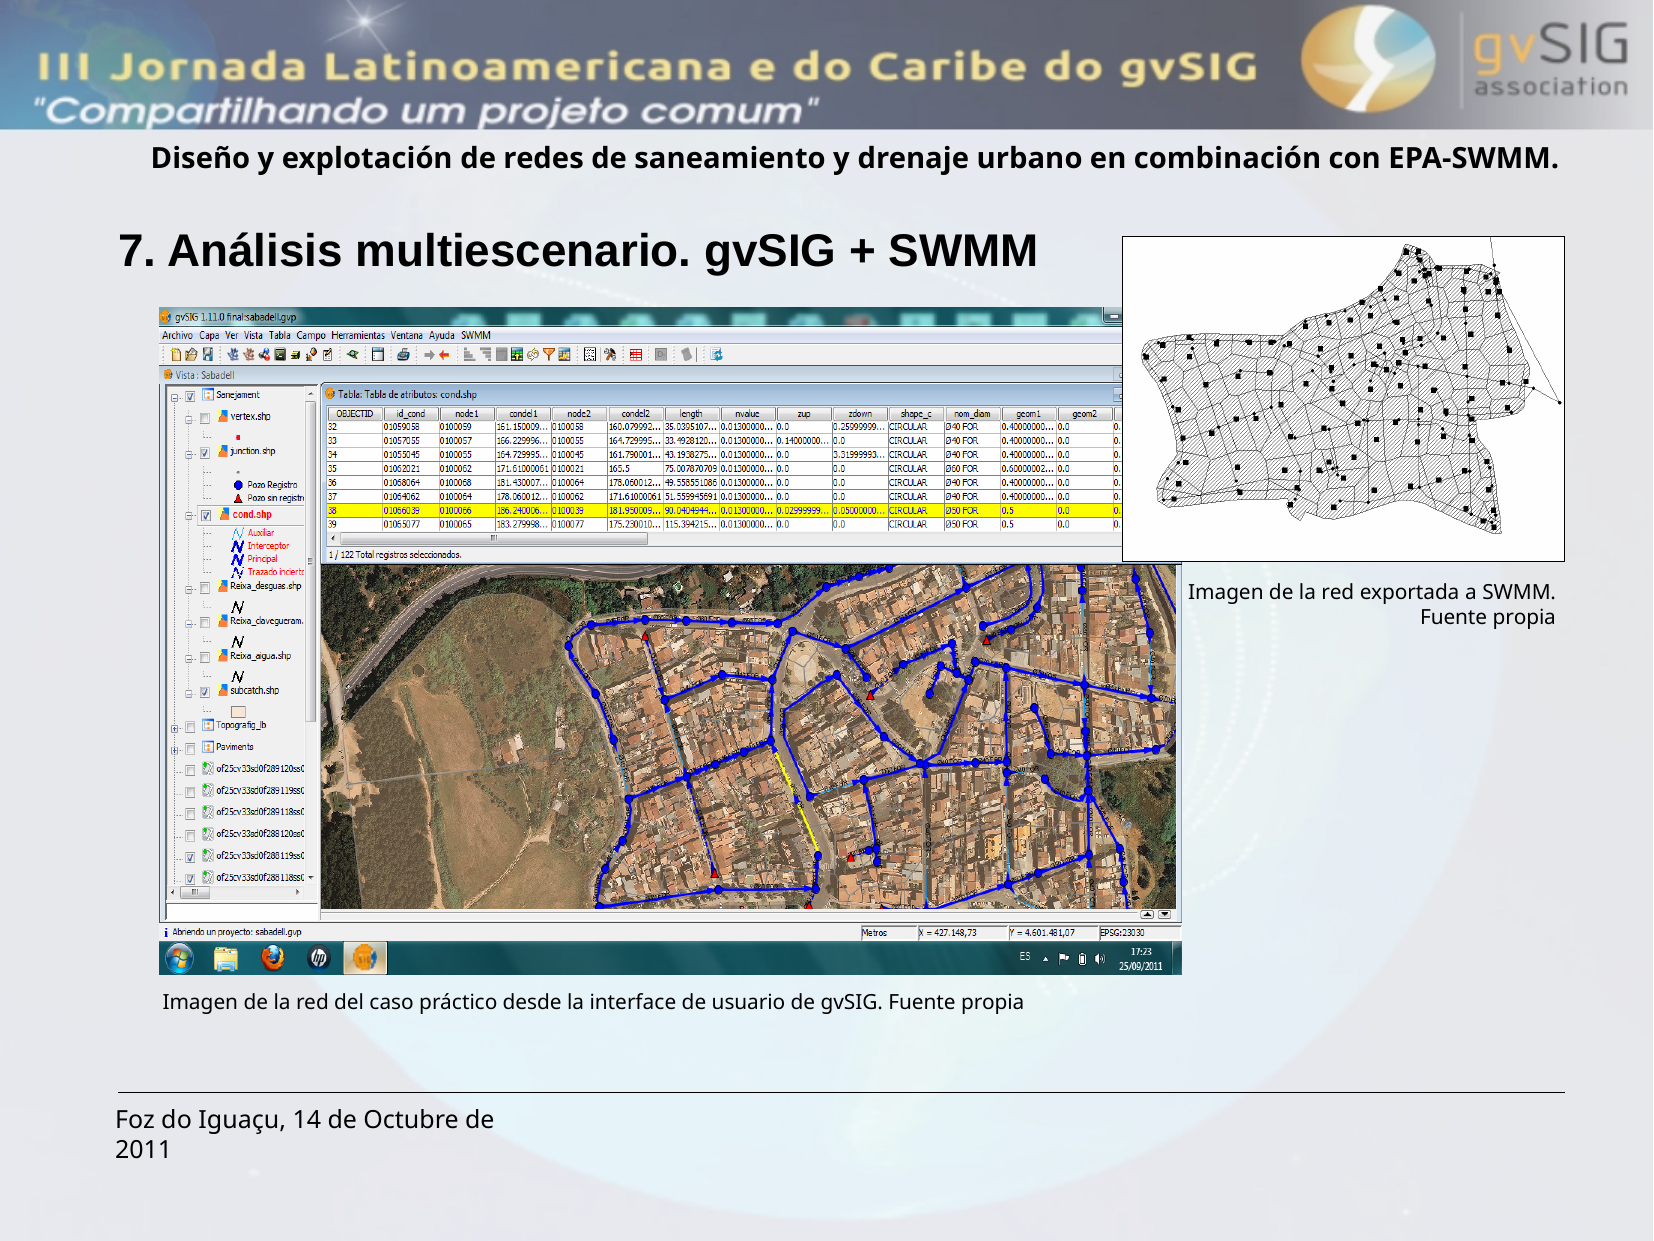

# Diseño y explotación de redes de saneamiento y drenaje urbano en combinación con EPA-SWMM.
7. Análisis multiescenario. gvSIG + SWMM
Imagen de la red exportada a SWMM.
 Fuente propia
Imagen de la red del caso práctico desde la interface de usuario de gvSIG. Fuente propia
Foz do Iguaçu, 14 de Octubre de 2011